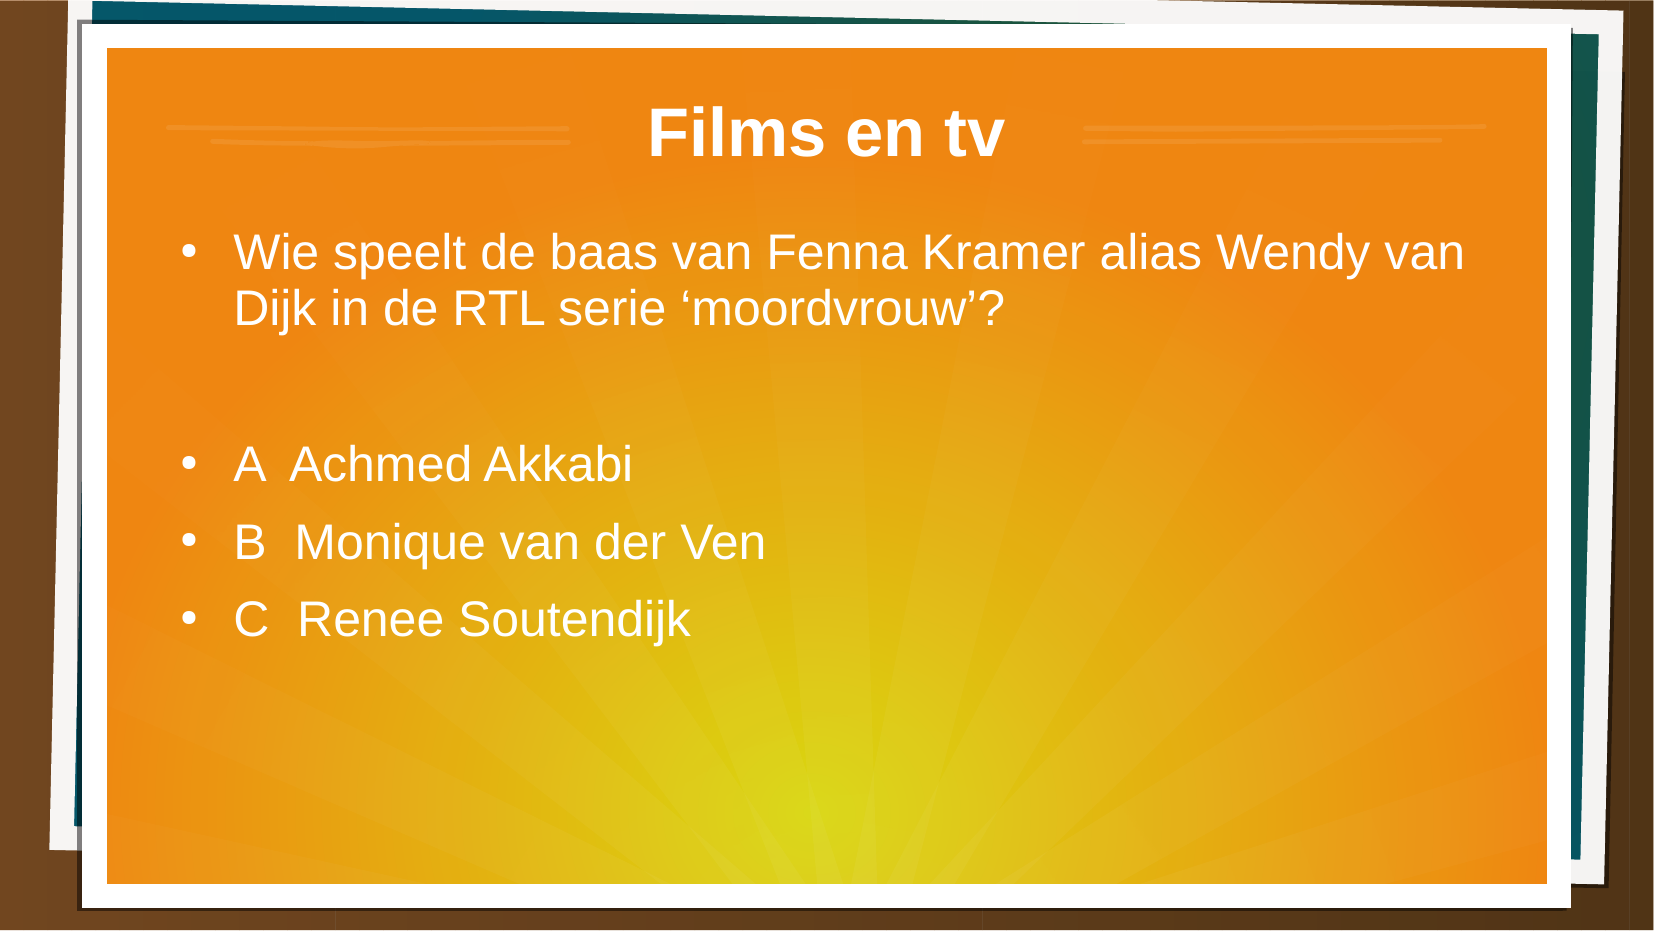

# Films en tv
Wie speelt de baas van Fenna Kramer alias Wendy van Dijk in de RTL serie ‘moordvrouw’?
A Achmed Akkabi
B Monique van der Ven
C Renee Soutendijk